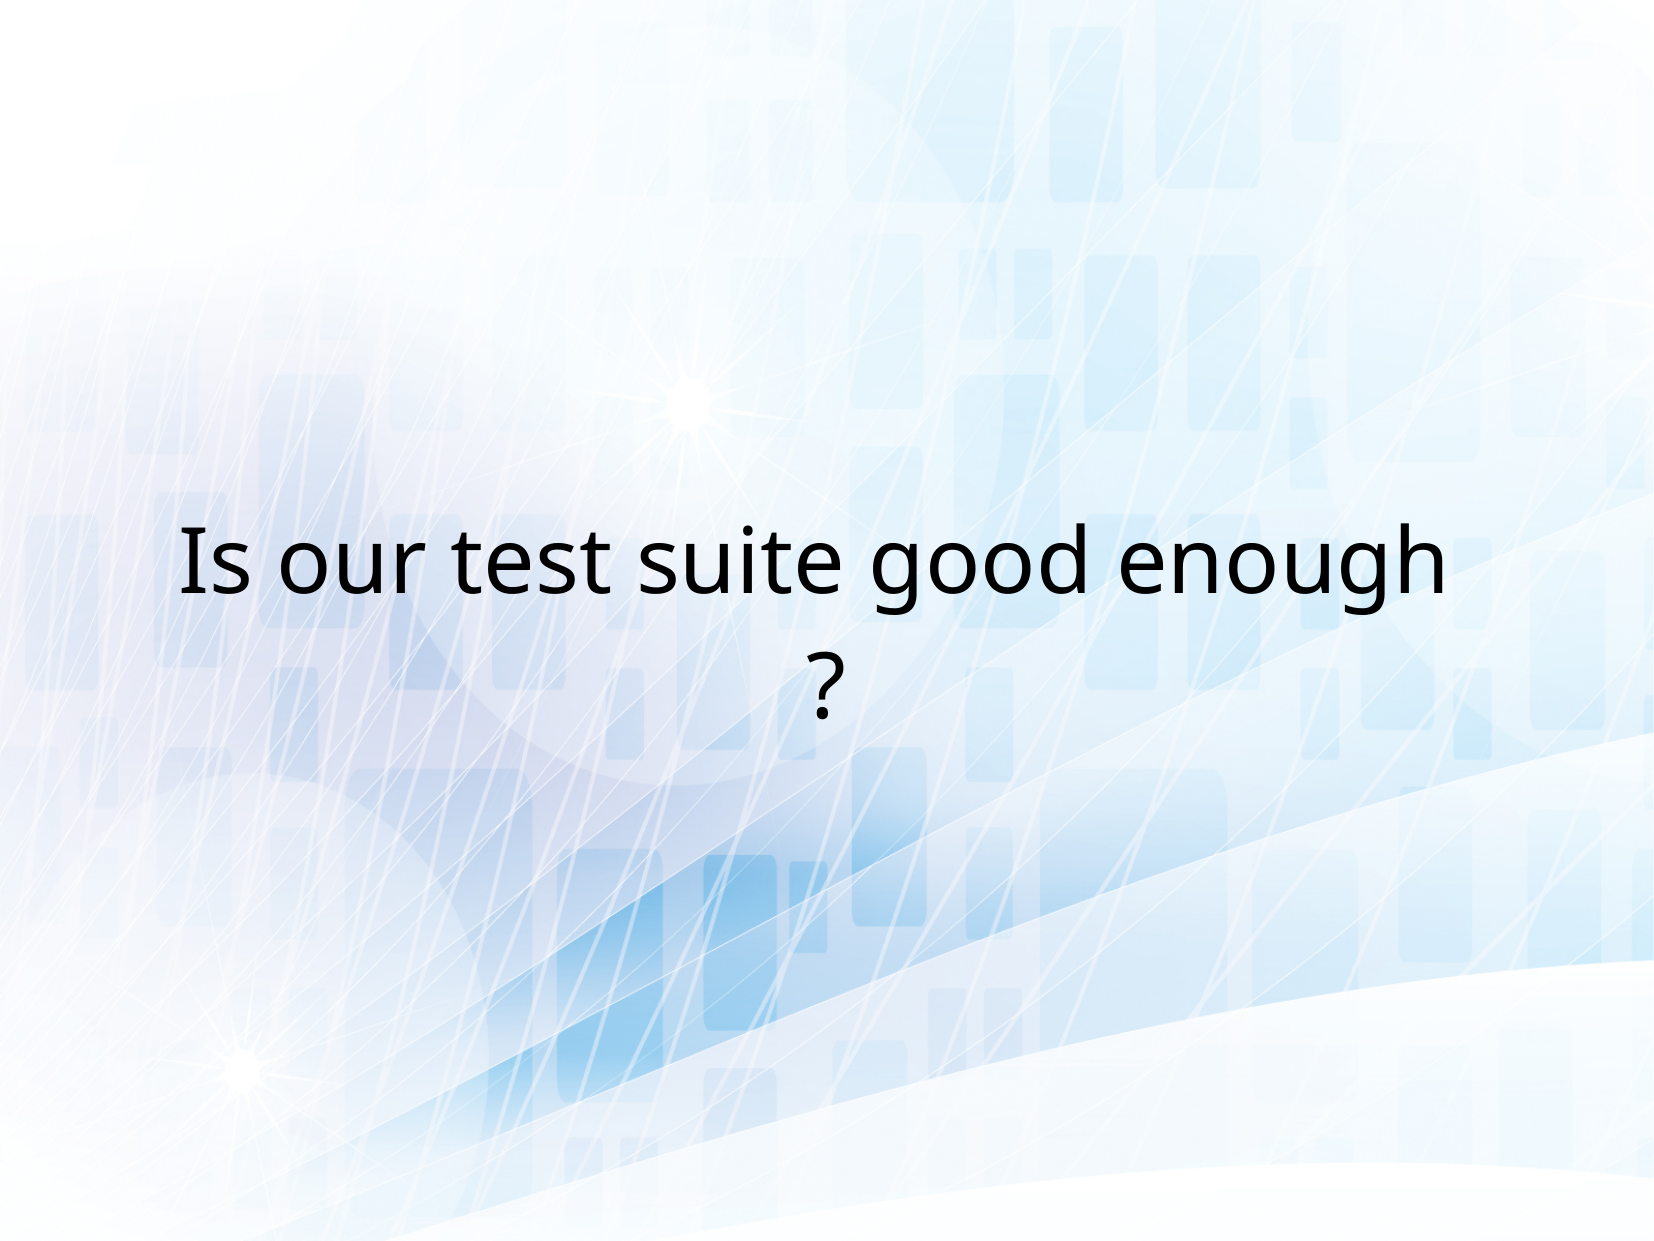

# Is our test suite good enough ?